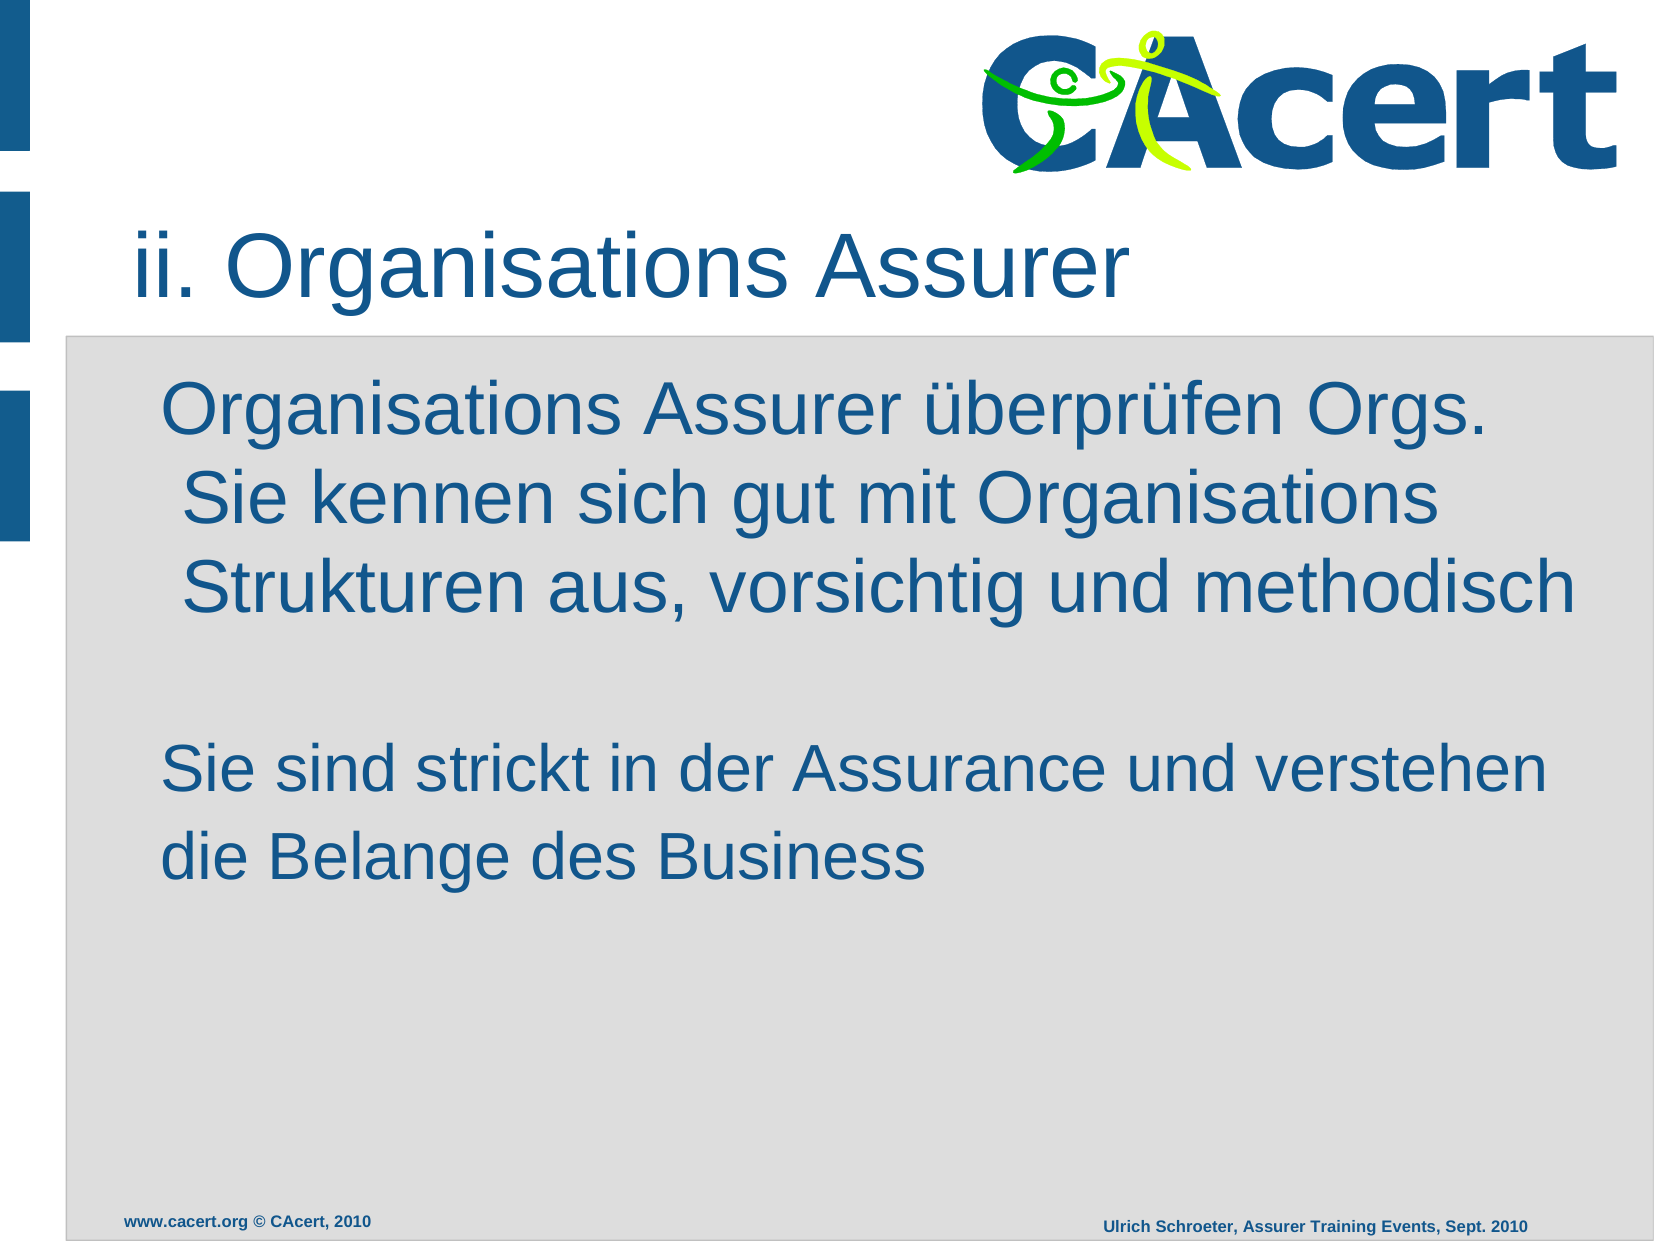

ii. Organisations Assurer
Organisations Assurer überprüfen Orgs.
 Sie kennen sich gut mit Organisations
 Strukturen aus, vorsichtig und methodisch
Sie sind strickt in der Assurance und verstehen
die Belange des Business